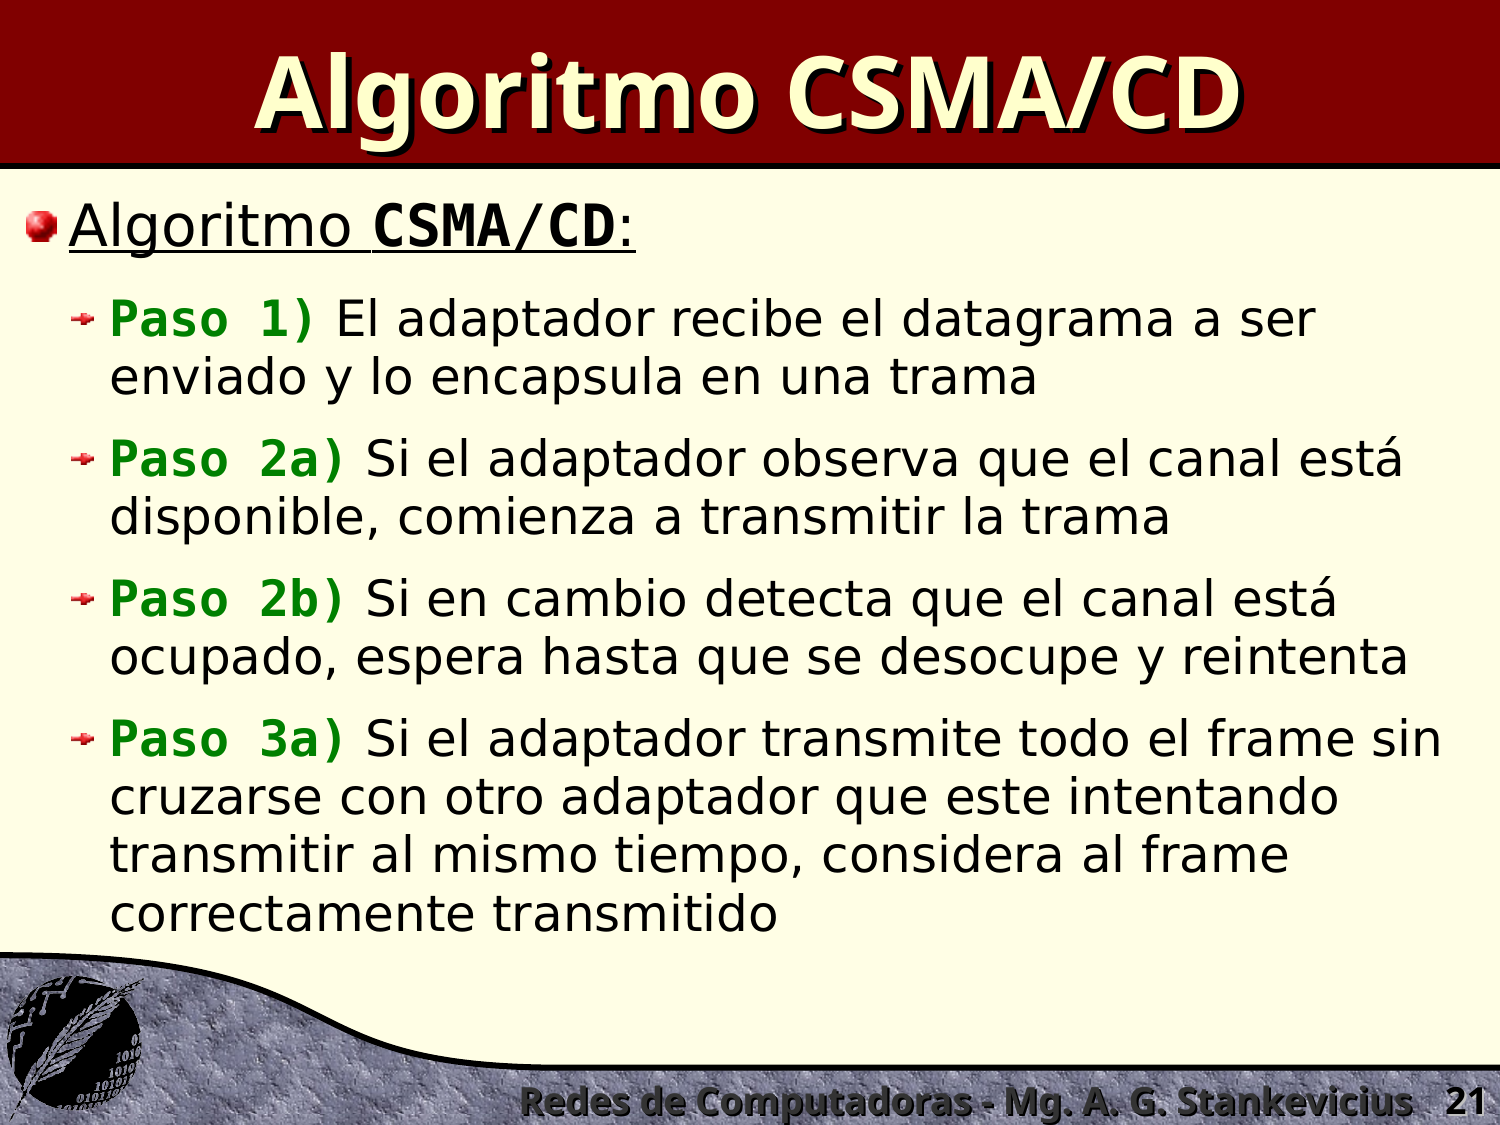

# Algoritmo CSMA/CD
Algoritmo CSMA/CD:
Paso 1) El adaptador recibe el datagrama a ser enviado y lo encapsula en una trama
Paso 2a) Si el adaptador observa que el canal está disponible, comienza a transmitir la trama
Paso 2b) Si en cambio detecta que el canal está ocupado, espera hasta que se desocupe y reintenta
Paso 3a) Si el adaptador transmite todo el frame sin cruzarse con otro adaptador que este intentando transmitir al mismo tiempo, considera al frame correctamente transmitido
21